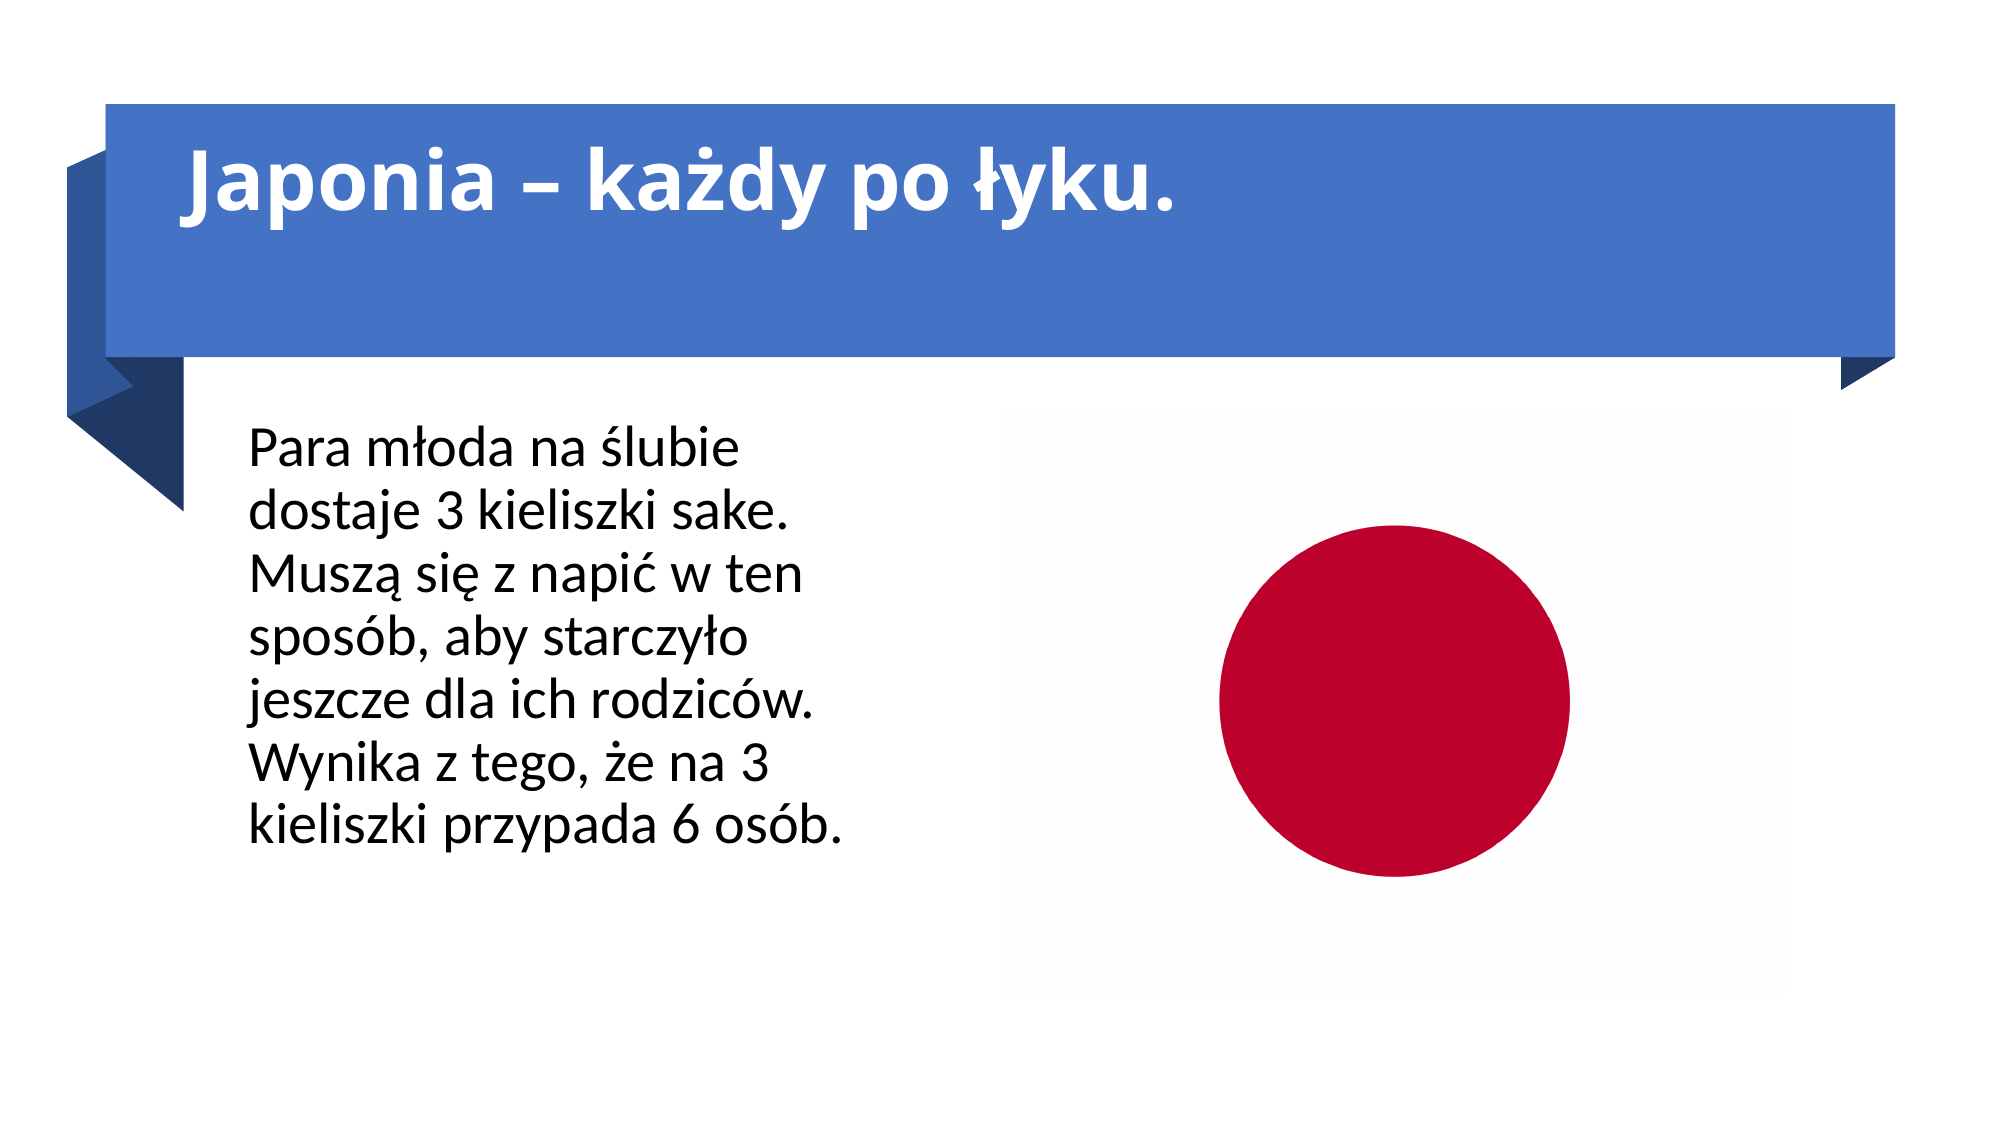

# Japonia – każdy po łyku.
Para młoda na ślubie dostaje 3 kieliszki sake. Muszą się z napić w ten sposób, aby starczyło jeszcze dla ich rodziców. Wynika z tego, że na 3 kieliszki przypada 6 osób.